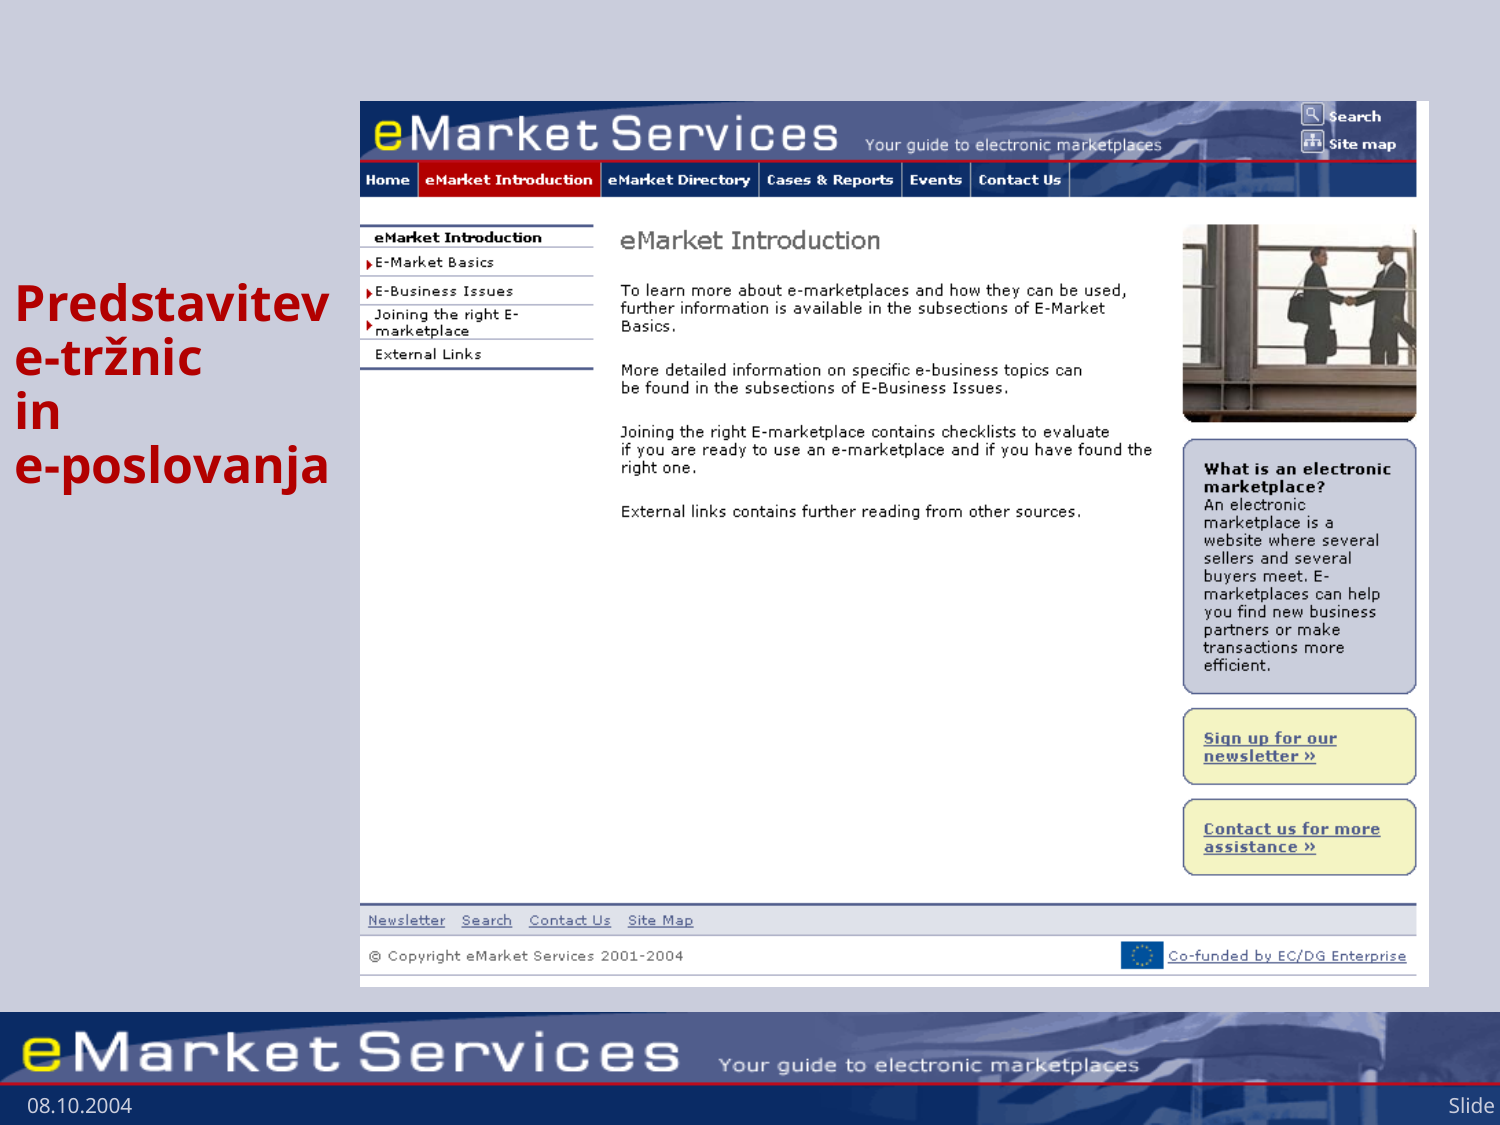

# Predstavitev e-tržnic in e-poslovanja
08.10.2004
Slide